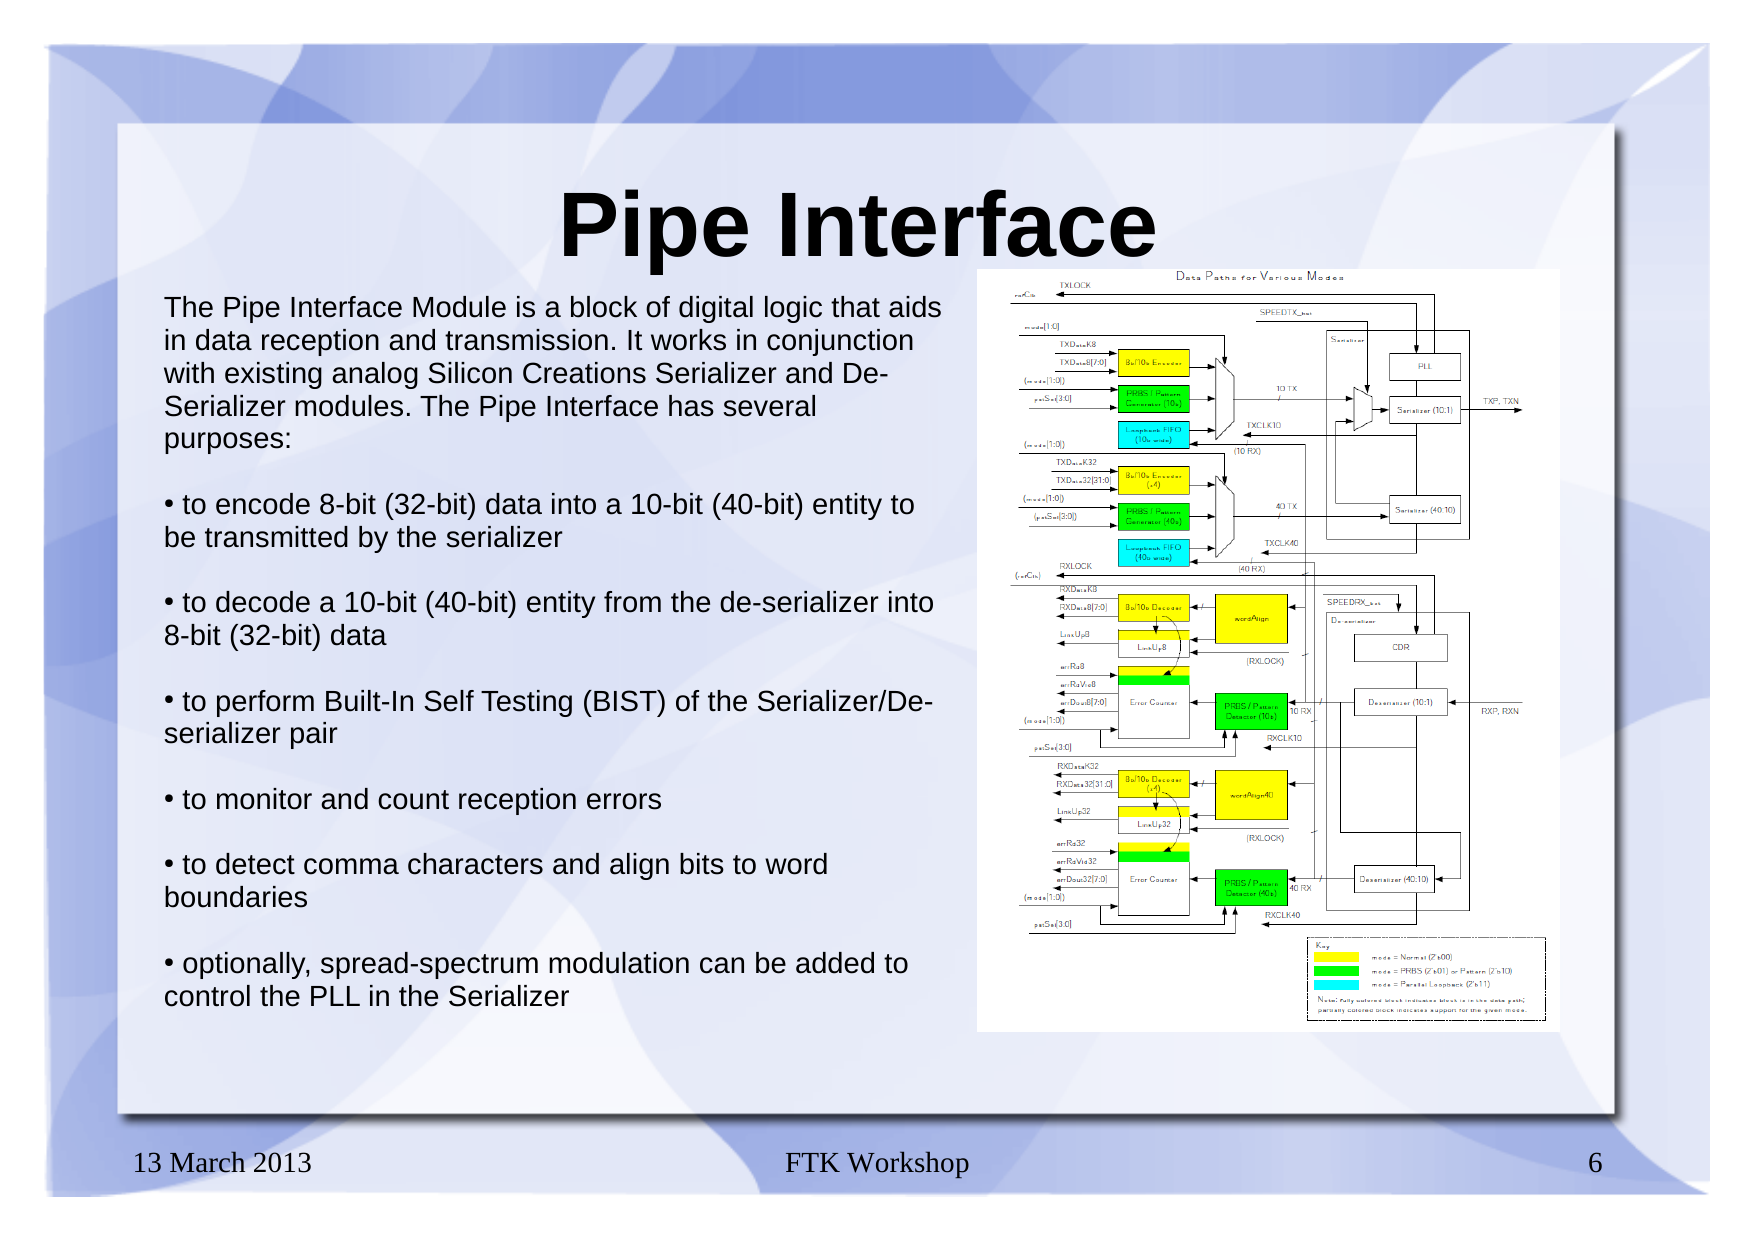

# Pipe Interface
The Pipe Interface Module is a block of digital logic that aids in data reception and transmission. It works in conjunction with existing analog Silicon Creations Serializer and De-Serializer modules. The Pipe Interface has several purposes:
 to encode 8-bit (32-bit) data into a 10-bit (40-bit) entity to be transmitted by the serializer
 to decode a 10-bit (40-bit) entity from the de-serializer into 8-bit (32-bit) data
 to perform Built-In Self Testing (BIST) of the Serializer/De-serializer pair
 to monitor and count reception errors
 to detect comma characters and align bits to word boundaries
 optionally, spread-spectrum modulation can be added to control the PLL in the Serializer
13 March 2013
FTK Workshop
6